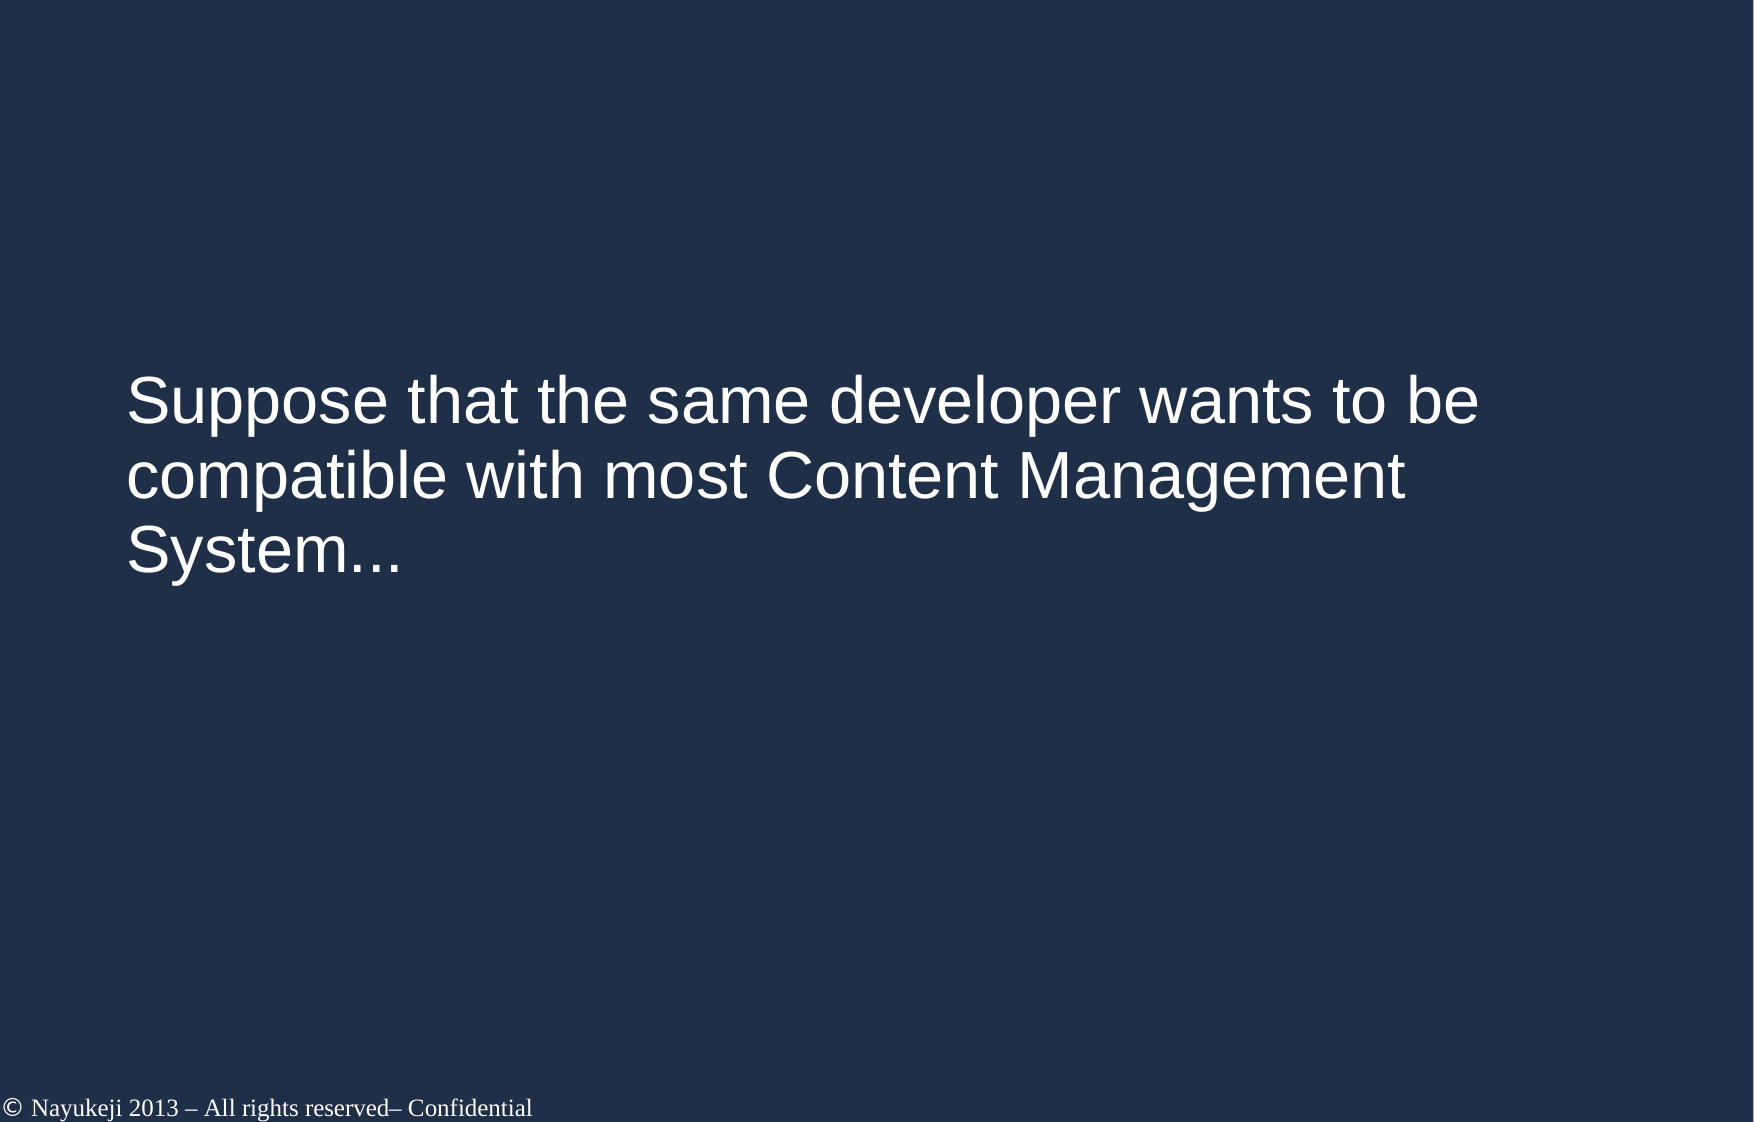

Suppose that the same developer wants to be compatible with most Content Management System...